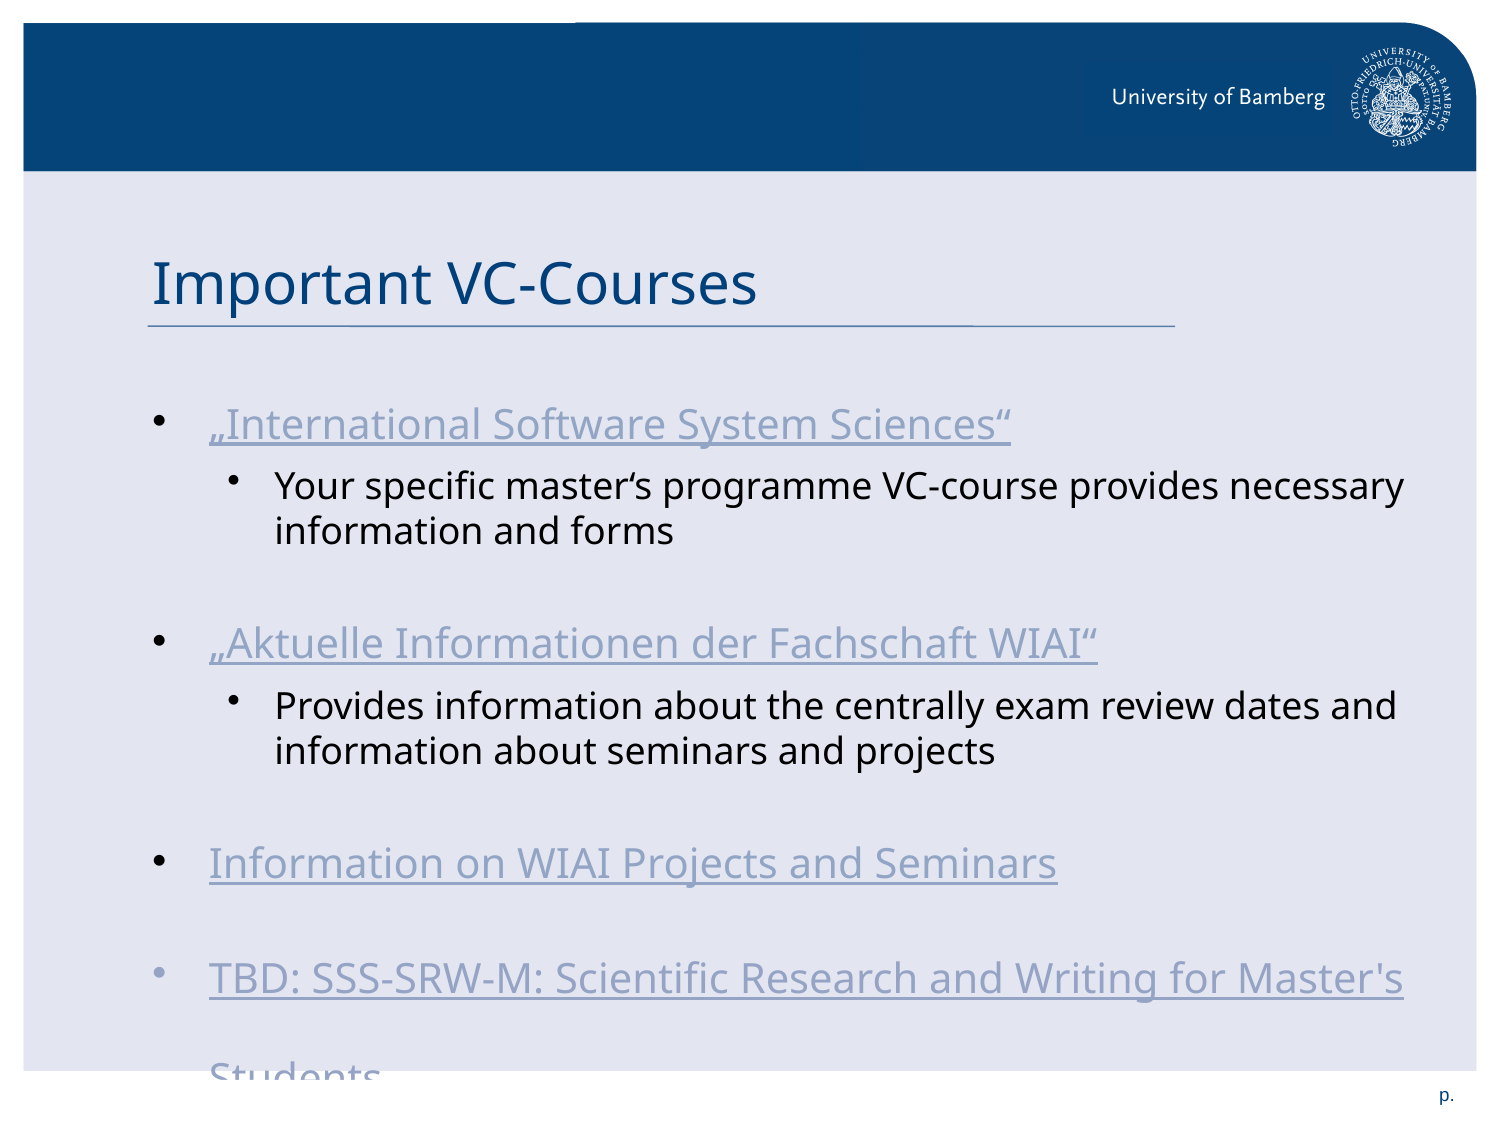

# Important VC-Courses
„International Software System Sciences“
Your specific master‘s programme VC-course provides necessary information and forms
„Aktuelle Informationen der Fachschaft WIAI“
Provides information about the centrally exam review dates and information about seminars and projects
Information on WIAI Projects and Seminars
TBD: SSS-SRW-M: Scientific Research and Writing for Master's Students